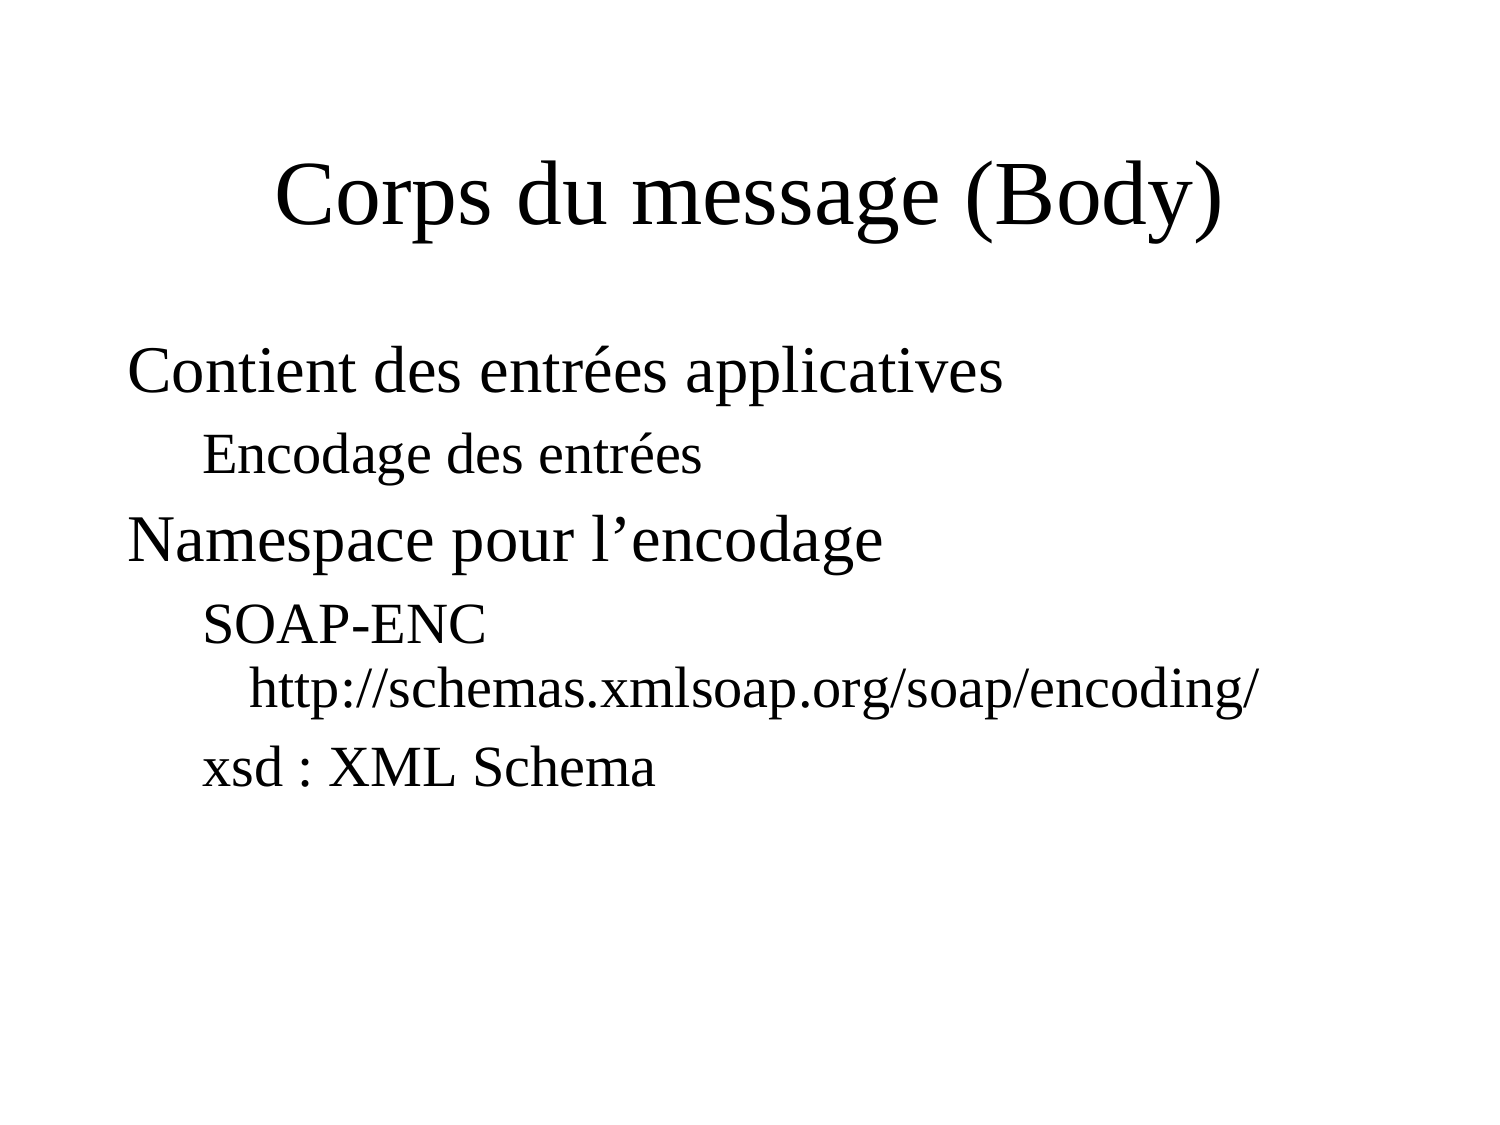

# Corps du message (Body)
Contient des entrées applicatives
Encodage des entrées
Namespace pour l’encodage
SOAP-ENC http://schemas.xmlsoap.org/soap/encoding/
xsd : XML Schema